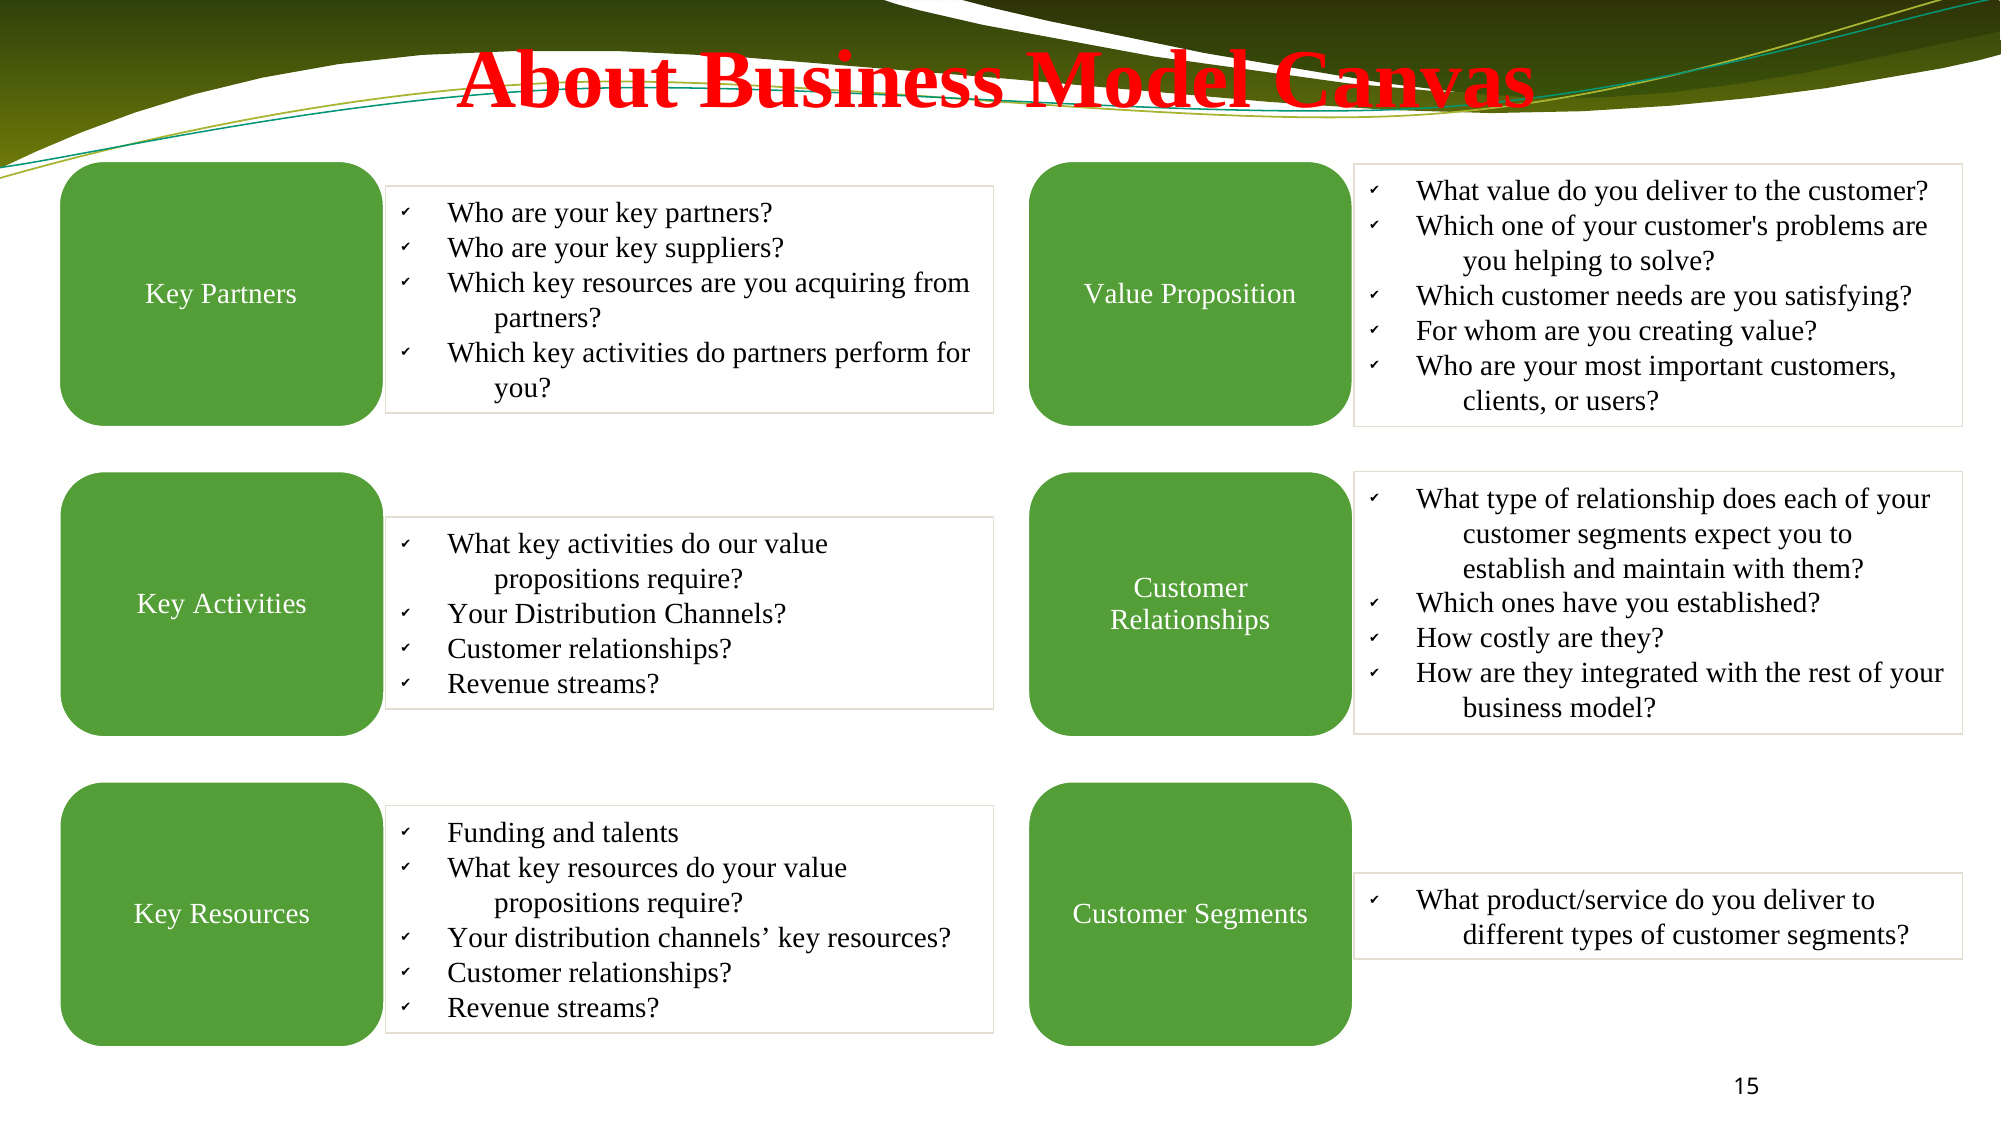

# About Business Model Canvas
Key Partners
Key Activities
Key Resources
Value Proposition
Customer Relationships
Customer Segments
What value do you deliver to the customer?
Which one of your customer's problems are you helping to solve?
Which customer needs are you satisfying?
For whom are you creating value?
Who are your most important customers, clients, or users?
Who are your key partners?
Who are your key suppliers?
Which key resources are you acquiring from partners?
Which key activities do partners perform for you?
What type of relationship does each of your customer segments expect you to establish and maintain with them?
Which ones have you established?
How costly are they?
How are they integrated with the rest of your business model?
What key activities do our value propositions require?
Your Distribution Channels?
Customer relationships?
Revenue streams?
Funding and talents
What key resources do your value propositions require?
Your distribution channels’ key resources?
Customer relationships?
Revenue streams?
What product/service do you deliver to different types of customer segments?